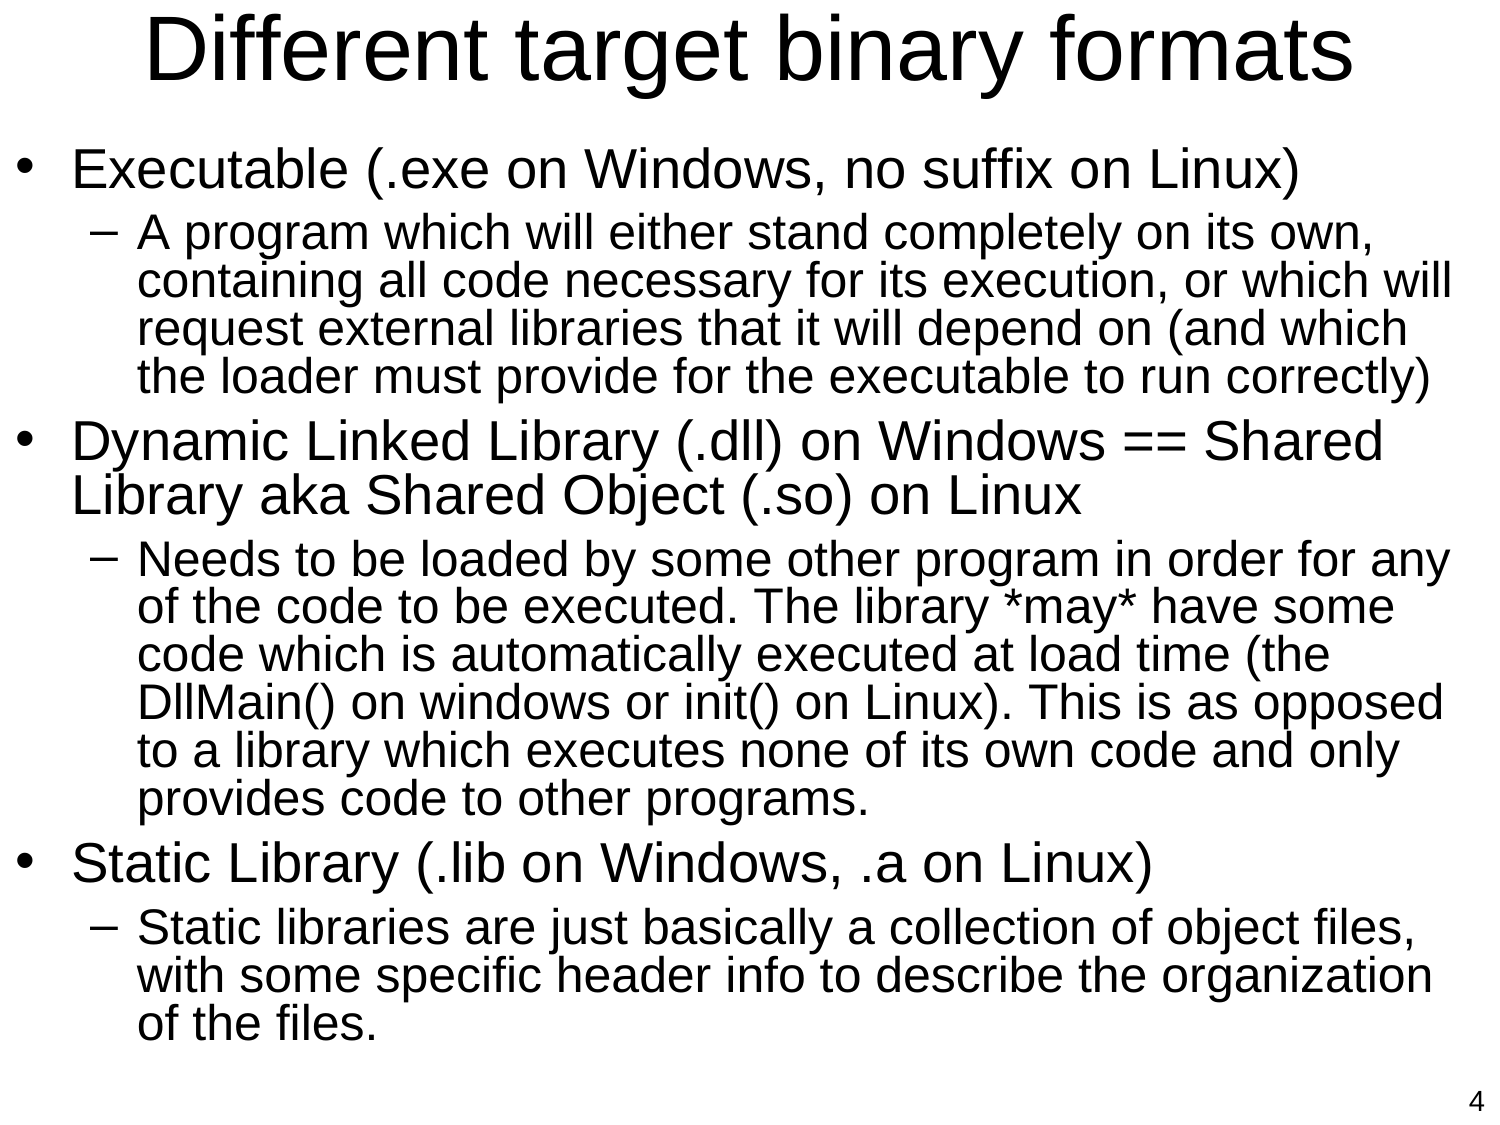

# Different target binary formats
Executable (.exe on Windows, no suffix on Linux)
A program which will either stand completely on its own, containing all code necessary for its execution, or which will request external libraries that it will depend on (and which the loader must provide for the executable to run correctly)
Dynamic Linked Library (.dll) on Windows == Shared Library aka Shared Object (.so) on Linux
Needs to be loaded by some other program in order for any of the code to be executed. The library *may* have some code which is automatically executed at load time (the DllMain() on windows or init() on Linux). This is as opposed to a library which executes none of its own code and only provides code to other programs.
Static Library (.lib on Windows, .a on Linux)
Static libraries are just basically a collection of object files, with some specific header info to describe the organization of the files.
4